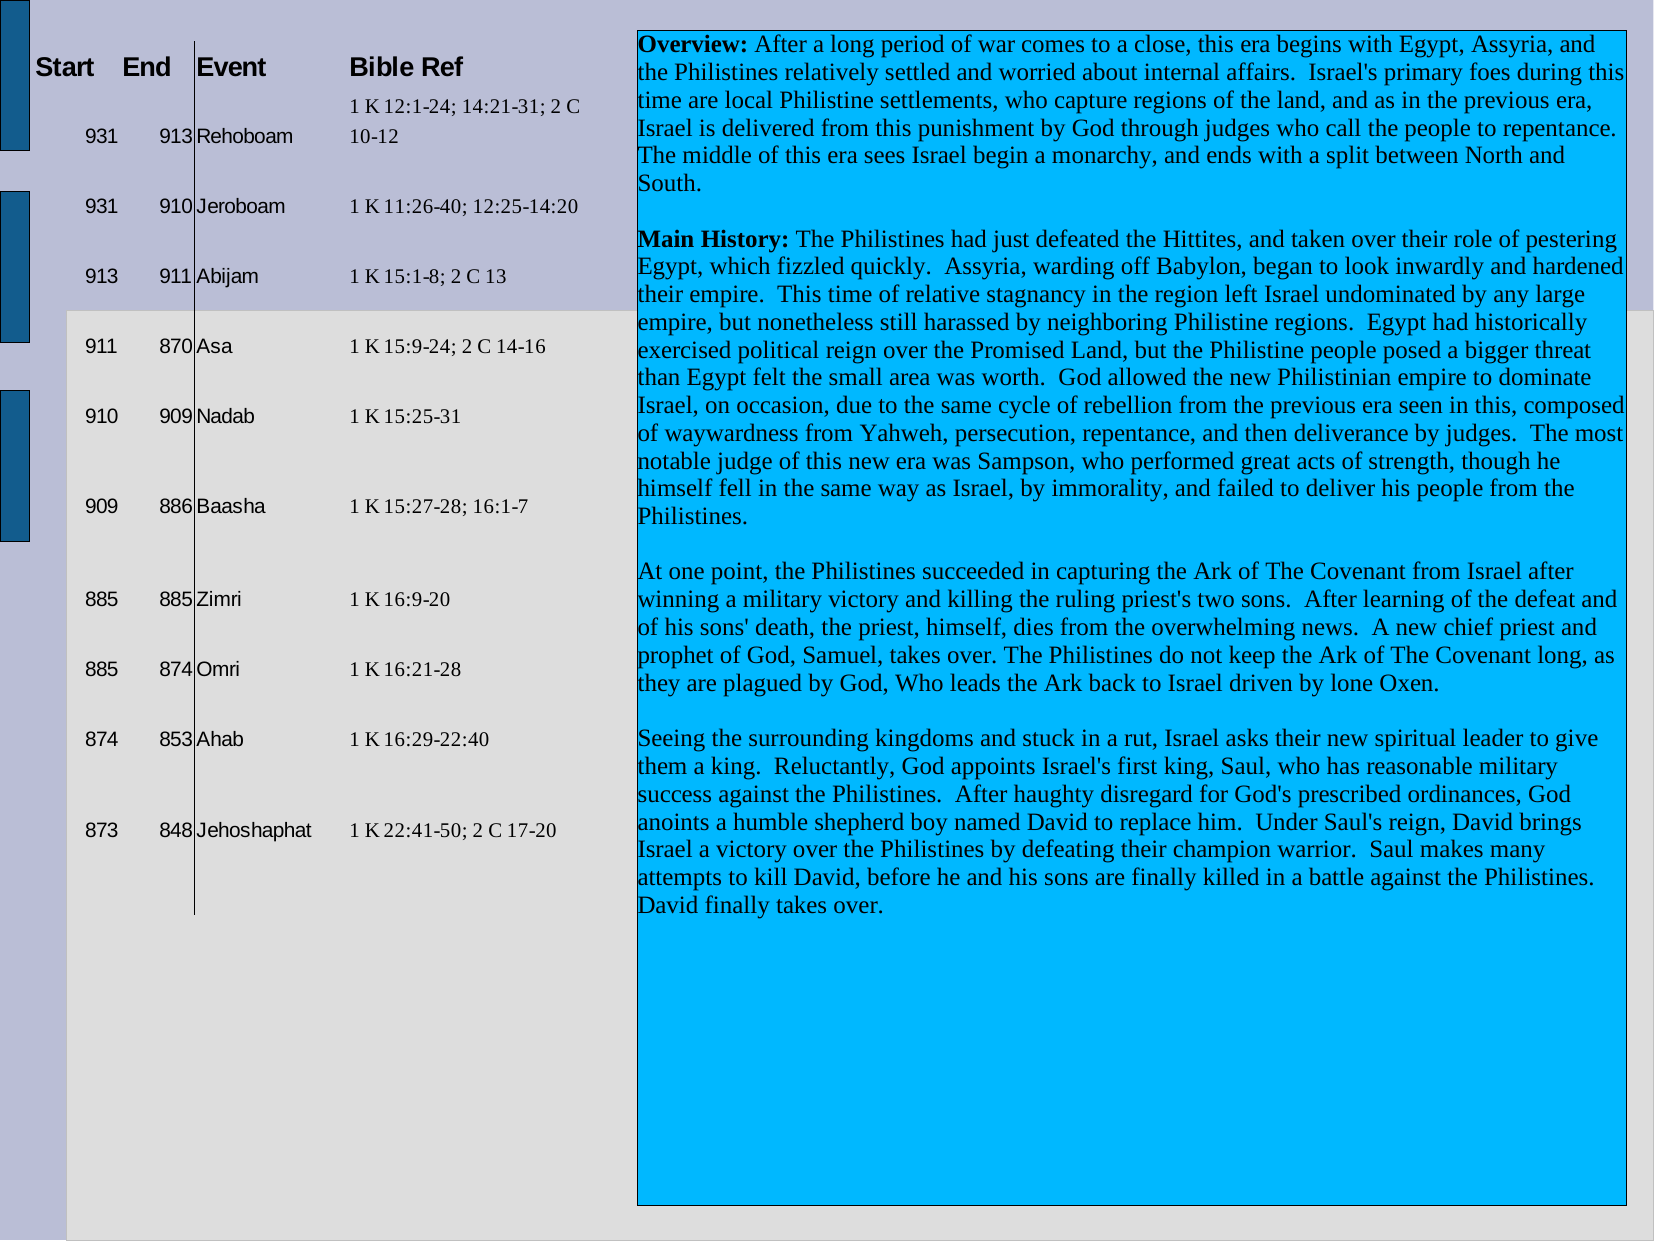

Overview: After a long period of war comes to a close, this era begins with Egypt, Assyria, and the Philistines relatively settled and worried about internal affairs. Israel's primary foes during this time are local Philistine settlements, who capture regions of the land, and as in the previous era, Israel is delivered from this punishment by God through judges who call the people to repentance. The middle of this era sees Israel begin a monarchy, and ends with a split between North and South.
Main History: The Philistines had just defeated the Hittites, and taken over their role of pestering Egypt, which fizzled quickly. Assyria, warding off Babylon, began to look inwardly and hardened their empire. This time of relative stagnancy in the region left Israel undominated by any large empire, but nonetheless still harassed by neighboring Philistine regions. Egypt had historically exercised political reign over the Promised Land, but the Philistine people posed a bigger threat than Egypt felt the small area was worth. God allowed the new Philistinian empire to dominate Israel, on occasion, due to the same cycle of rebellion from the previous era seen in this, composed of waywardness from Yahweh, persecution, repentance, and then deliverance by judges. The most notable judge of this new era was Sampson, who performed great acts of strength, though he himself fell in the same way as Israel, by immorality, and failed to deliver his people from the Philistines.
At one point, the Philistines succeeded in capturing the Ark of The Covenant from Israel after winning a military victory and killing the ruling priest's two sons. After learning of the defeat and of his sons' death, the priest, himself, dies from the overwhelming news. A new chief priest and prophet of God, Samuel, takes over. The Philistines do not keep the Ark of The Covenant long, as they are plagued by God, Who leads the Ark back to Israel driven by lone Oxen.
Seeing the surrounding kingdoms and stuck in a rut, Israel asks their new spiritual leader to give them a king. Reluctantly, God appoints Israel's first king, Saul, who has reasonable military success against the Philistines. After haughty disregard for God's prescribed ordinances, God anoints a humble shepherd boy named David to replace him. Under Saul's reign, David brings Israel a victory over the Philistines by defeating their champion warrior. Saul makes many attempts to kill David, before he and his sons are finally killed in a battle against the Philistines. David finally takes over.